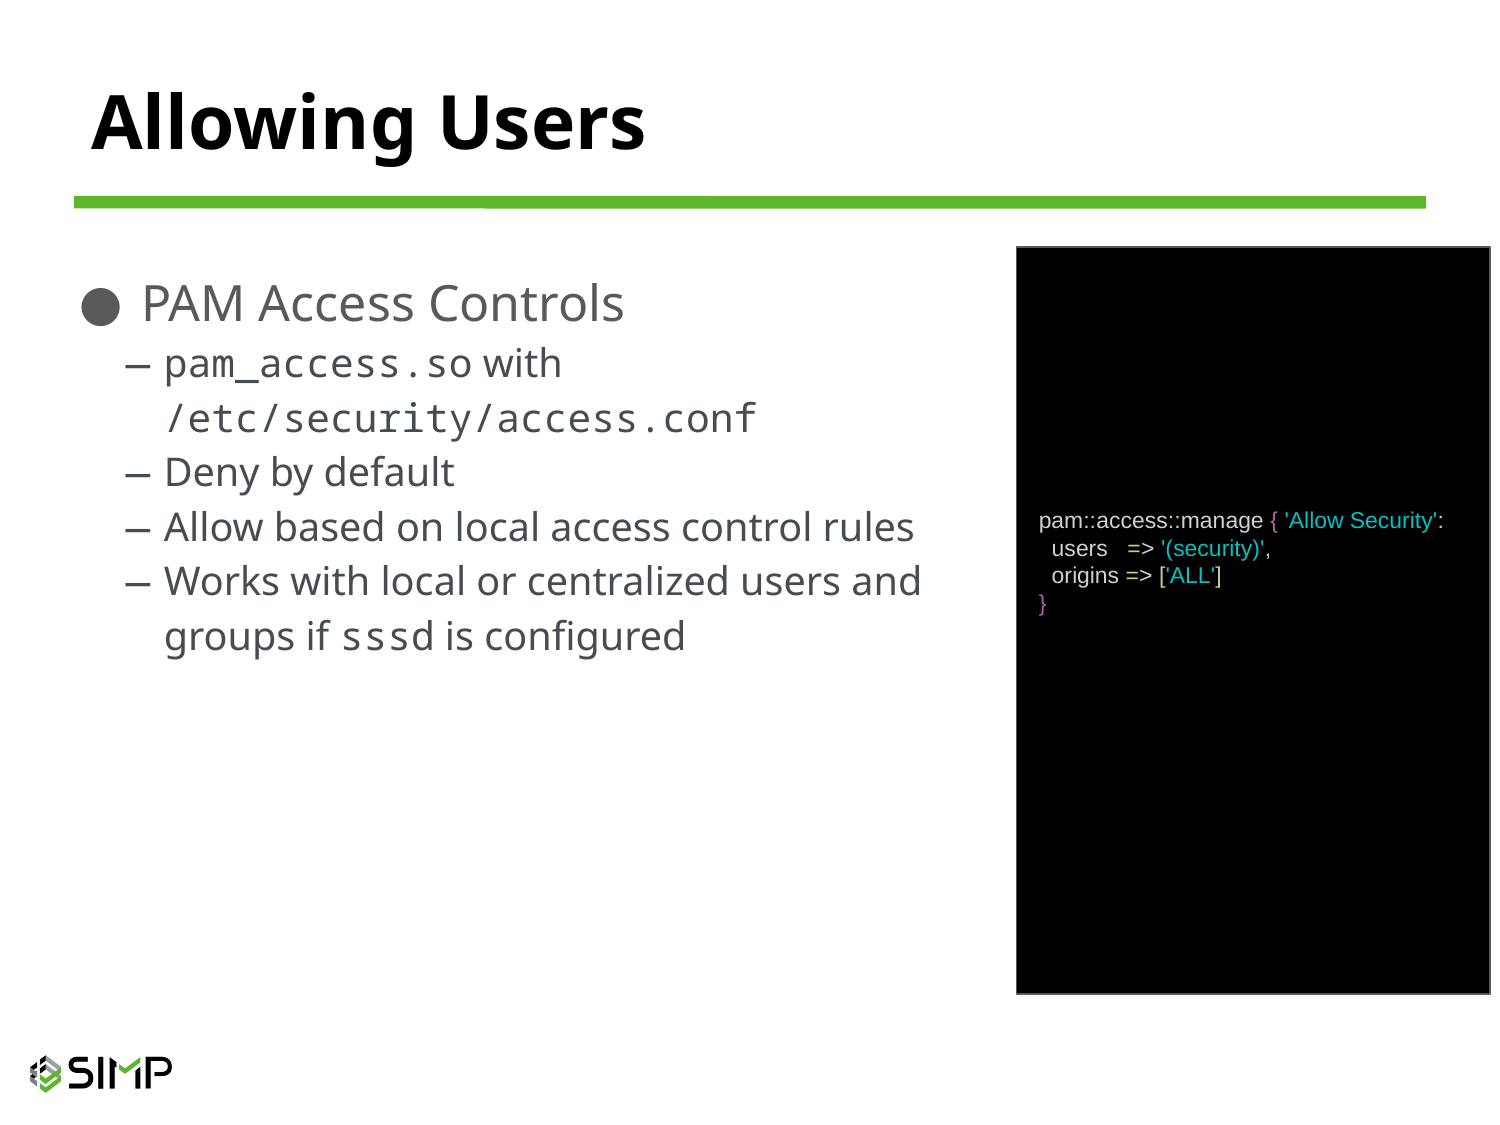

# Allowing Users
PAM Access Controls
pam_access.so with /etc/security/access.conf
Deny by default
Allow based on local access control rules
Works with local or centralized users and groups if sssd is configured
pam::access::manage { 'Allow Security':
 users => '(security)',
 origins => ['ALL']
}